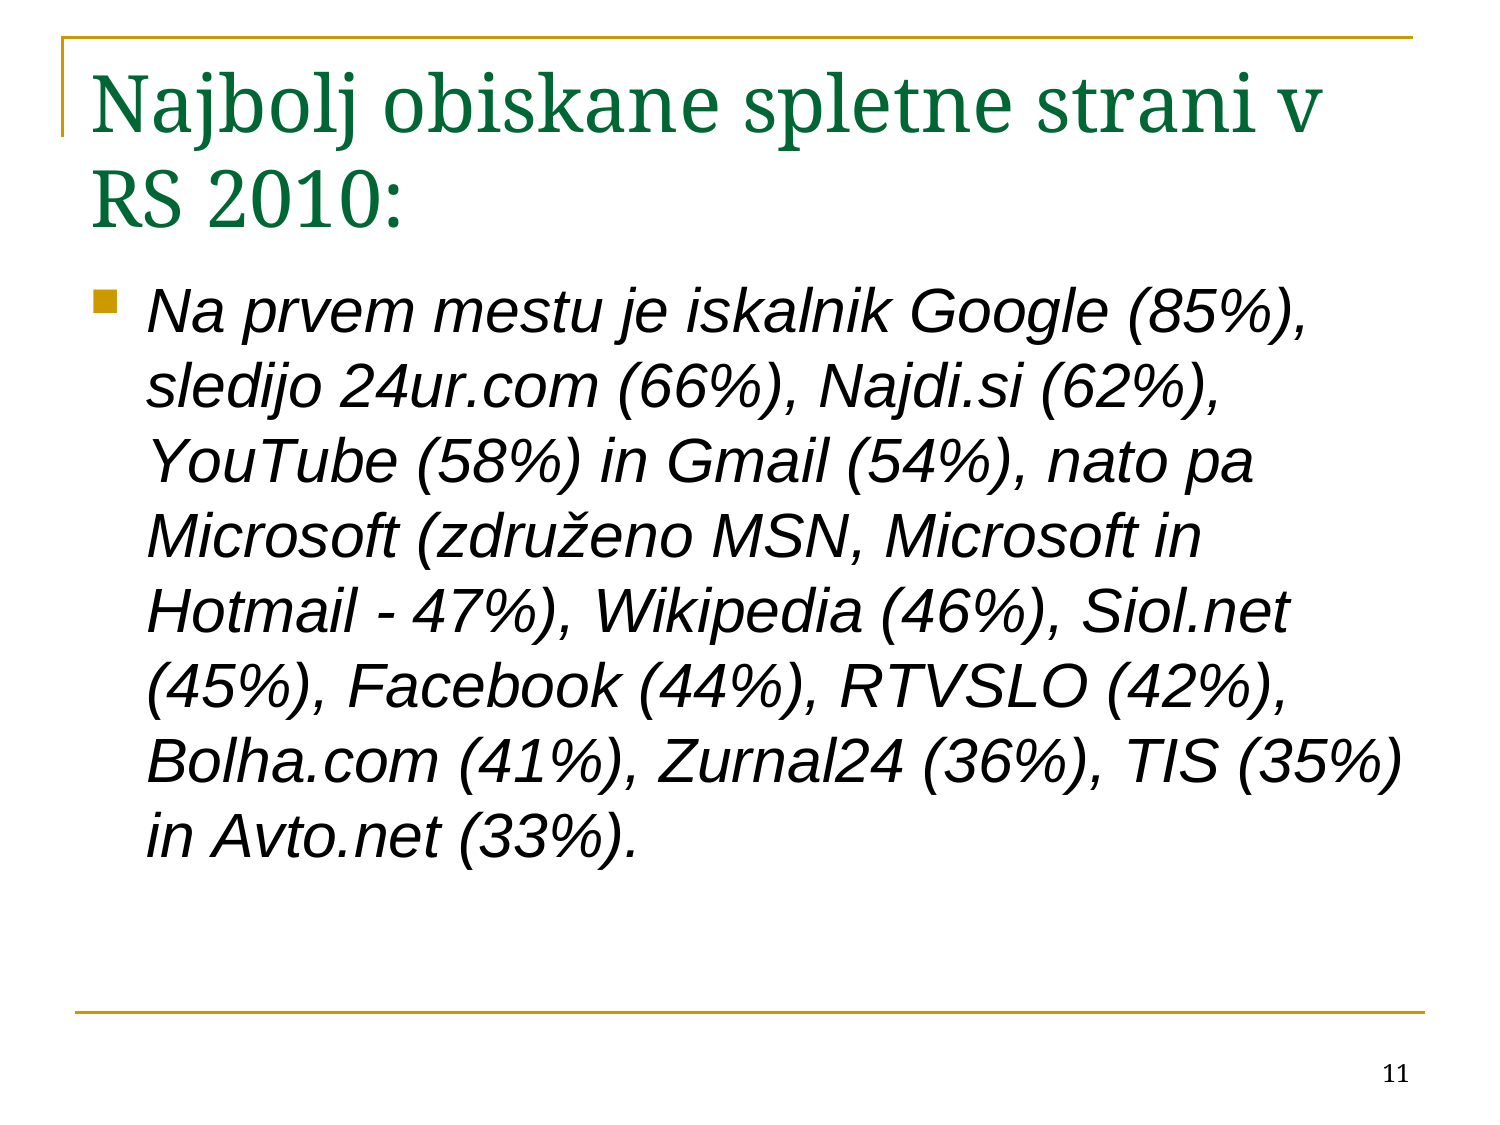

# Najbolj obiskane spletne strani v RS 2010:
Na prvem mestu je iskalnik Google (85%), sledijo 24ur.com (66%), Najdi.si (62%), YouTube (58%) in Gmail (54%), nato pa Microsoft (združeno MSN, Microsoft in Hotmail - 47%), Wikipedia (46%), Siol.net (45%), Facebook (44%), RTVSLO (42%), Bolha.com (41%), Zurnal24 (36%), TIS (35%) in Avto.net (33%).